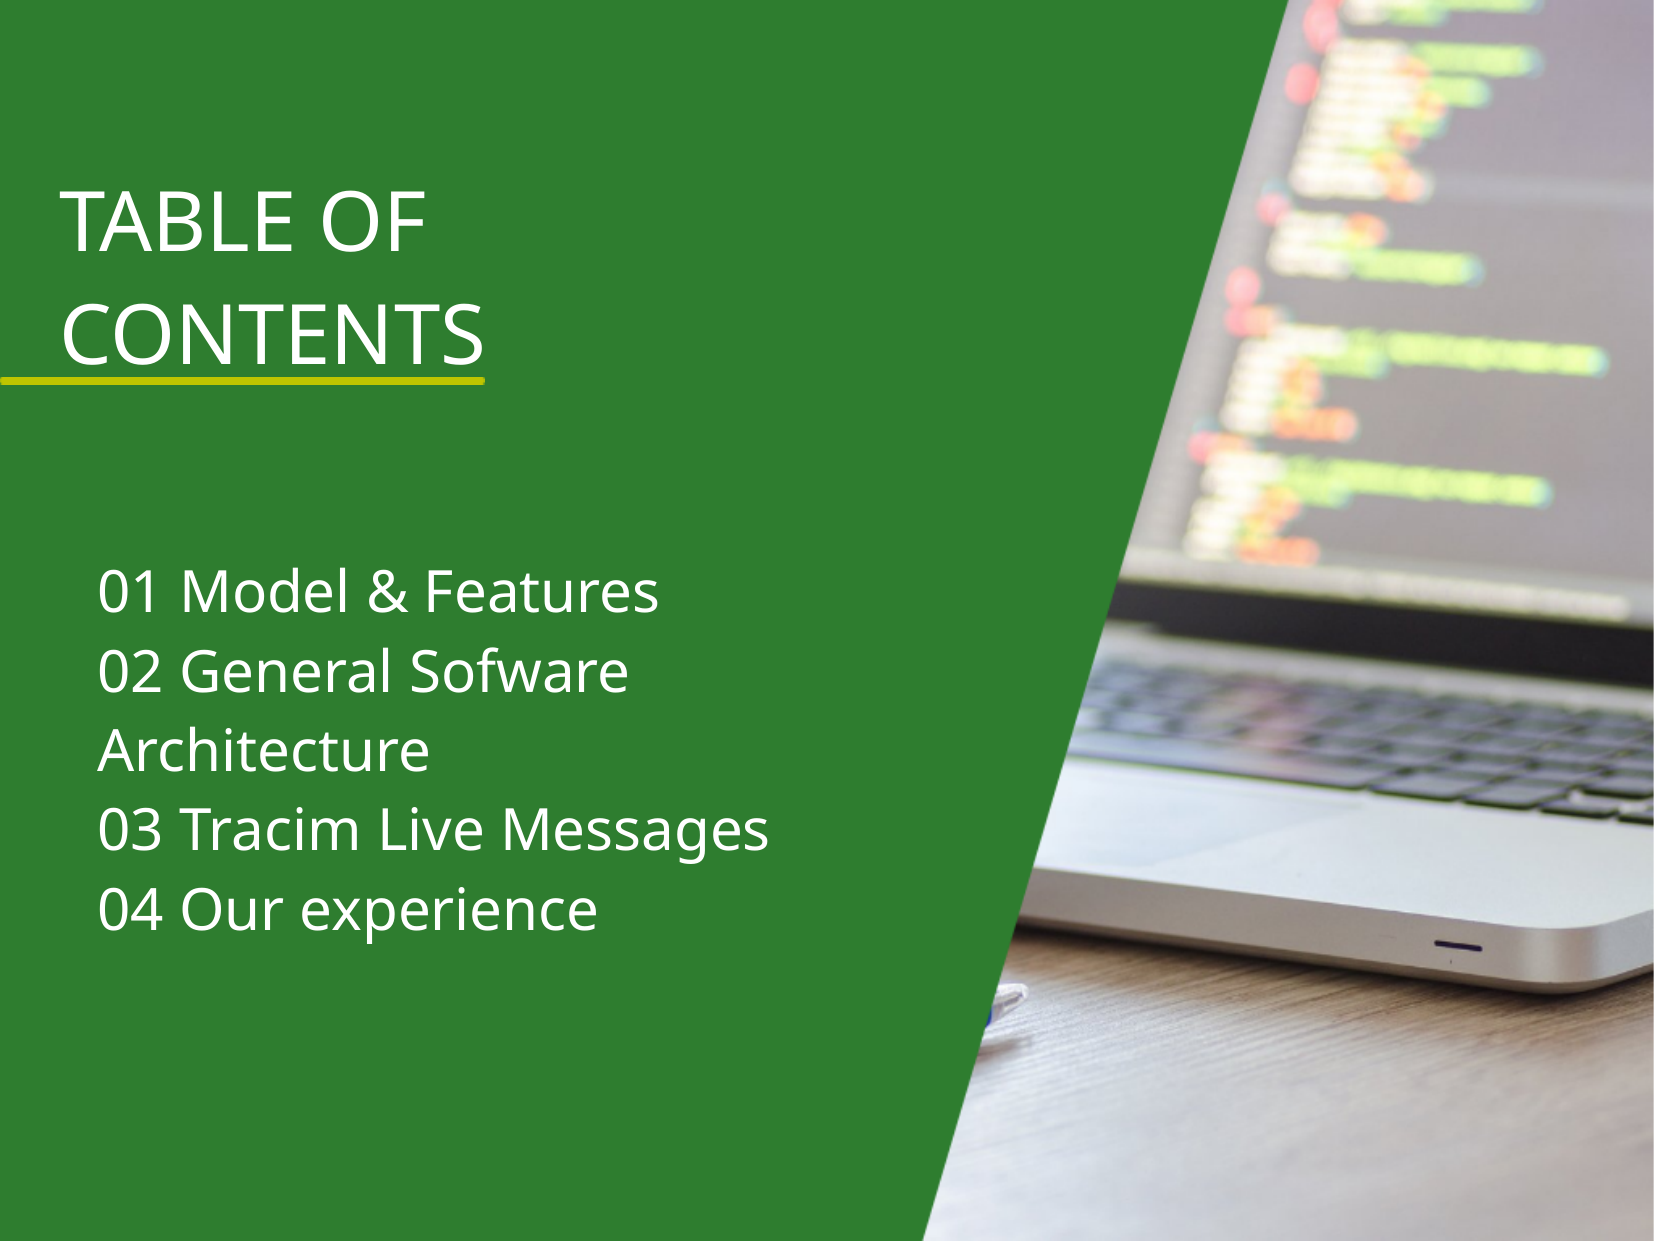

TABLE OF CONTENTS
01 Model & Features
02 General Sofware Architecture
03 Tracim Live Messages
04 Our experience